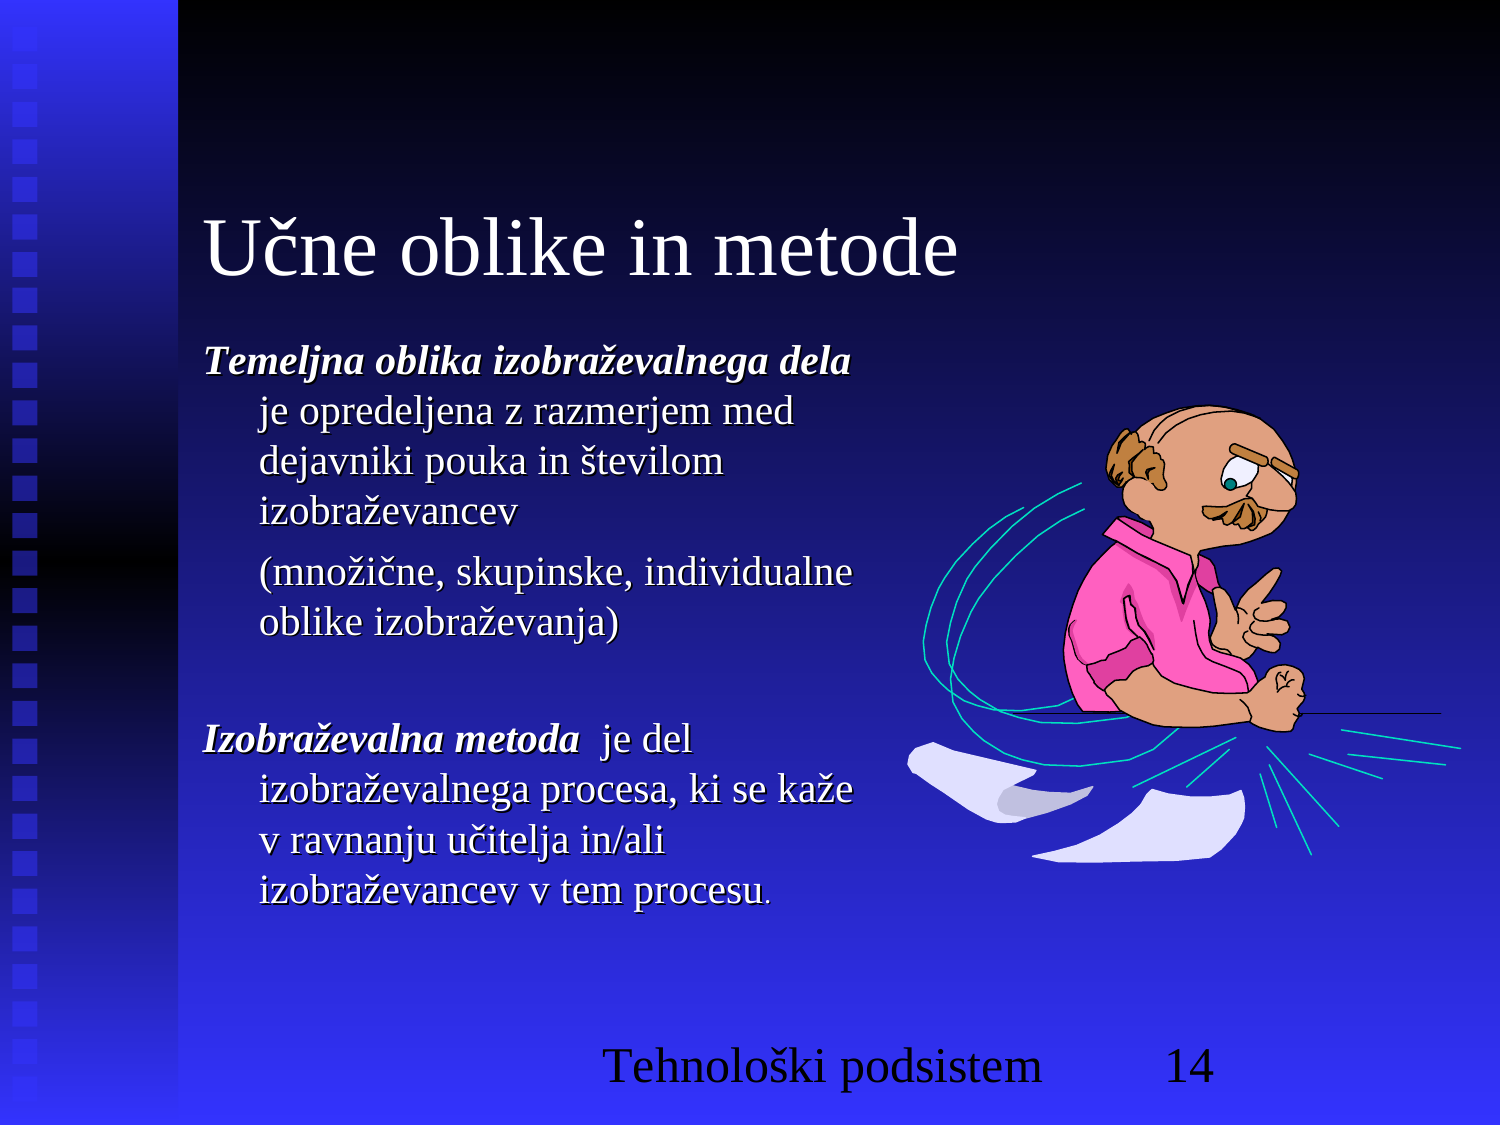

# Učne oblike in metode
Temeljna oblika izobraževalnega dela je opredeljena z razmerjem med dejavniki pouka in številom izobraževancev
	(množične, skupinske, individualne oblike izobraževanja)
Izobraževalna metoda je del izobraževalnega procesa, ki se kaže v ravnanju učitelja in/ali izobraževancev v tem procesu.
Tehnološki podsistem
14